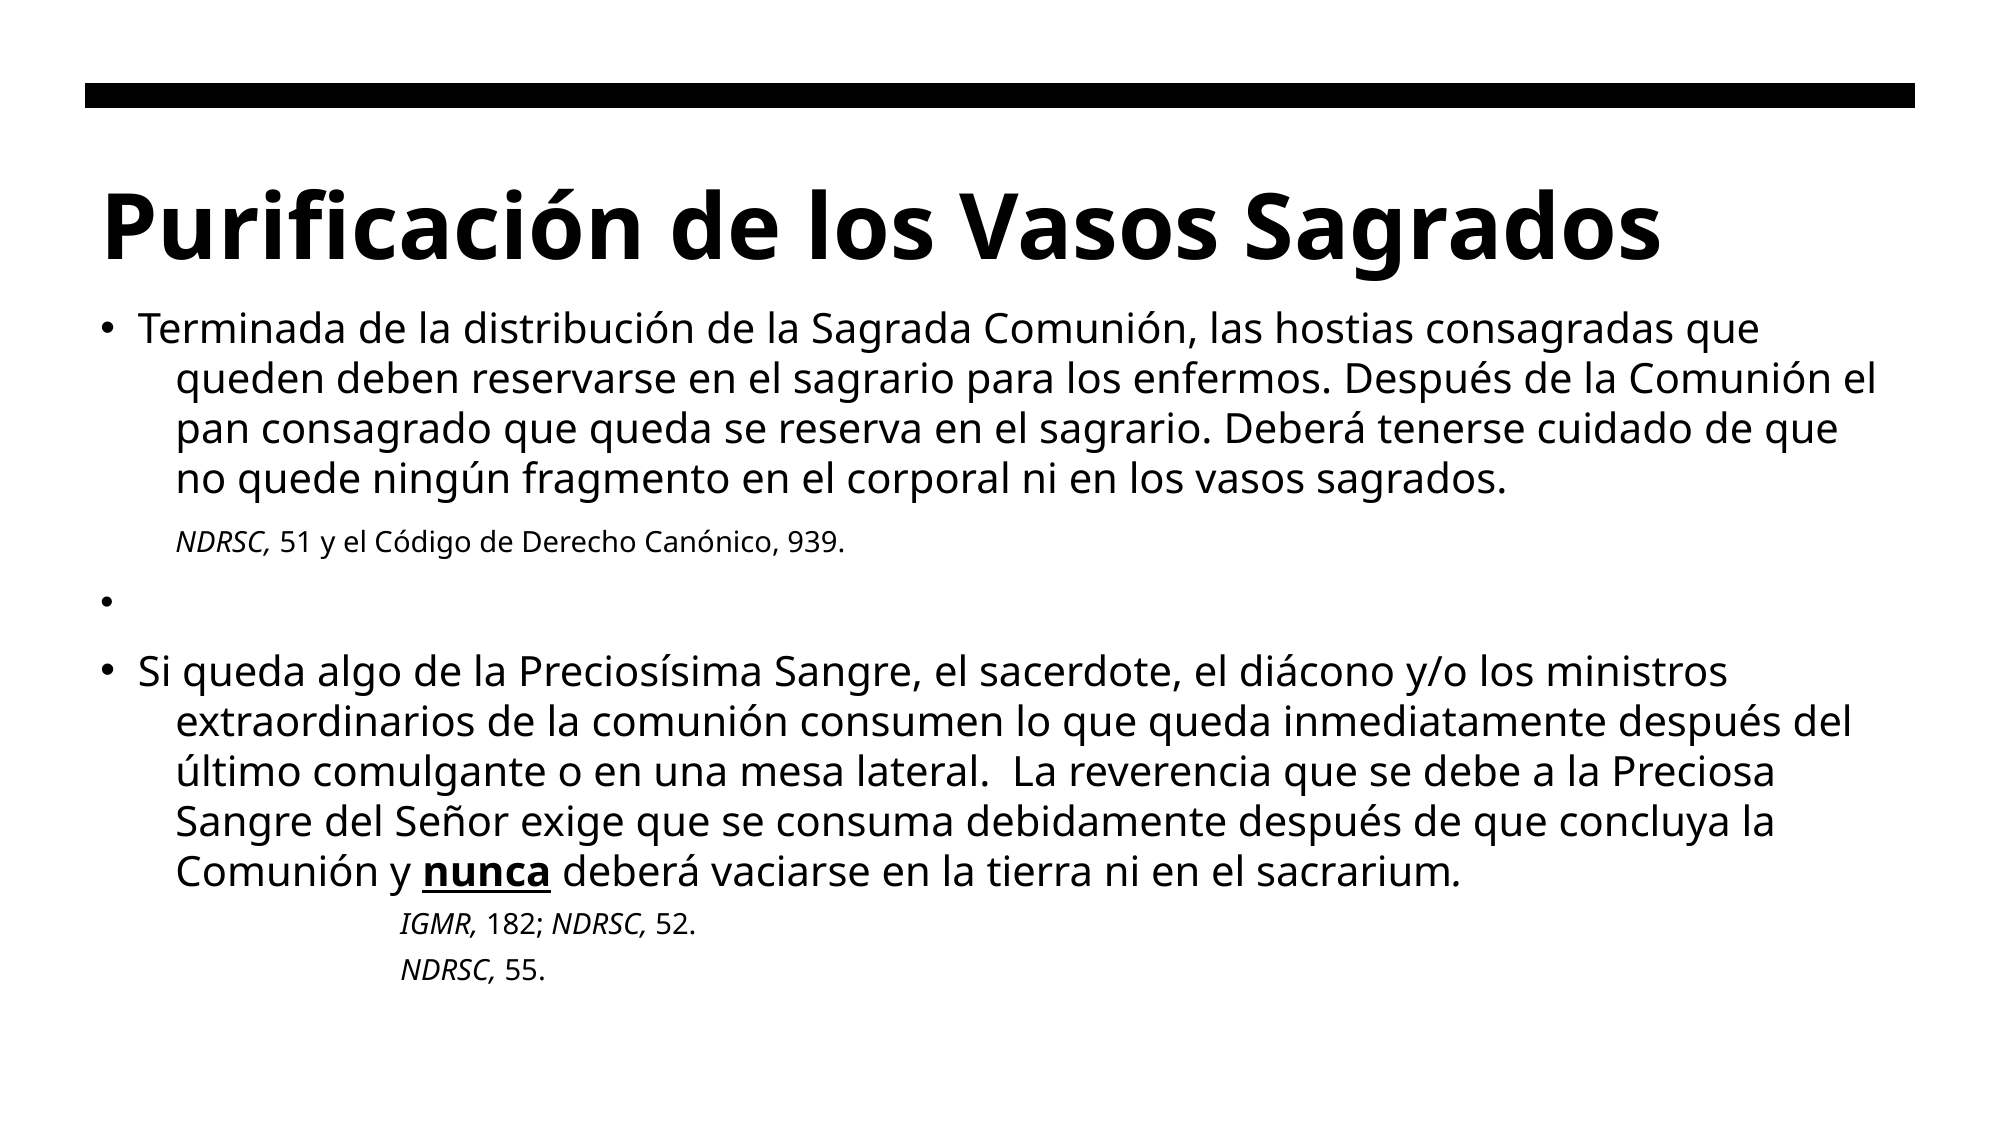

# Purificación de los Vasos Sagrados
Terminada de la distribución de la Sagrada Comunión, las hostias consagradas que queden deben reservarse en el sagrario para los enfermos. Después de la Comunión el pan consagrado que queda se reserva en el sagrario. Deberá tenerse cuidado de que no quede ningún fragmento en el corporal ni en los vasos sagrados.
	NDRSC, 51 y el Código de Derecho Canónico, 939.
Si queda algo de la Preciosísima Sangre, el sacerdote, el diácono y/o los ministros extraordinarios de la comunión consumen lo que queda inmediatamente después del último comulgante o en una mesa lateral. La reverencia que se debe a la Preciosa Sangre del Señor exige que se consuma debidamente después de que concluya la Comunión y nunca deberá vaciarse en la tierra ni en el sacrarium.
IGMR, 182; NDRSC, 52.
NDRSC, 55.